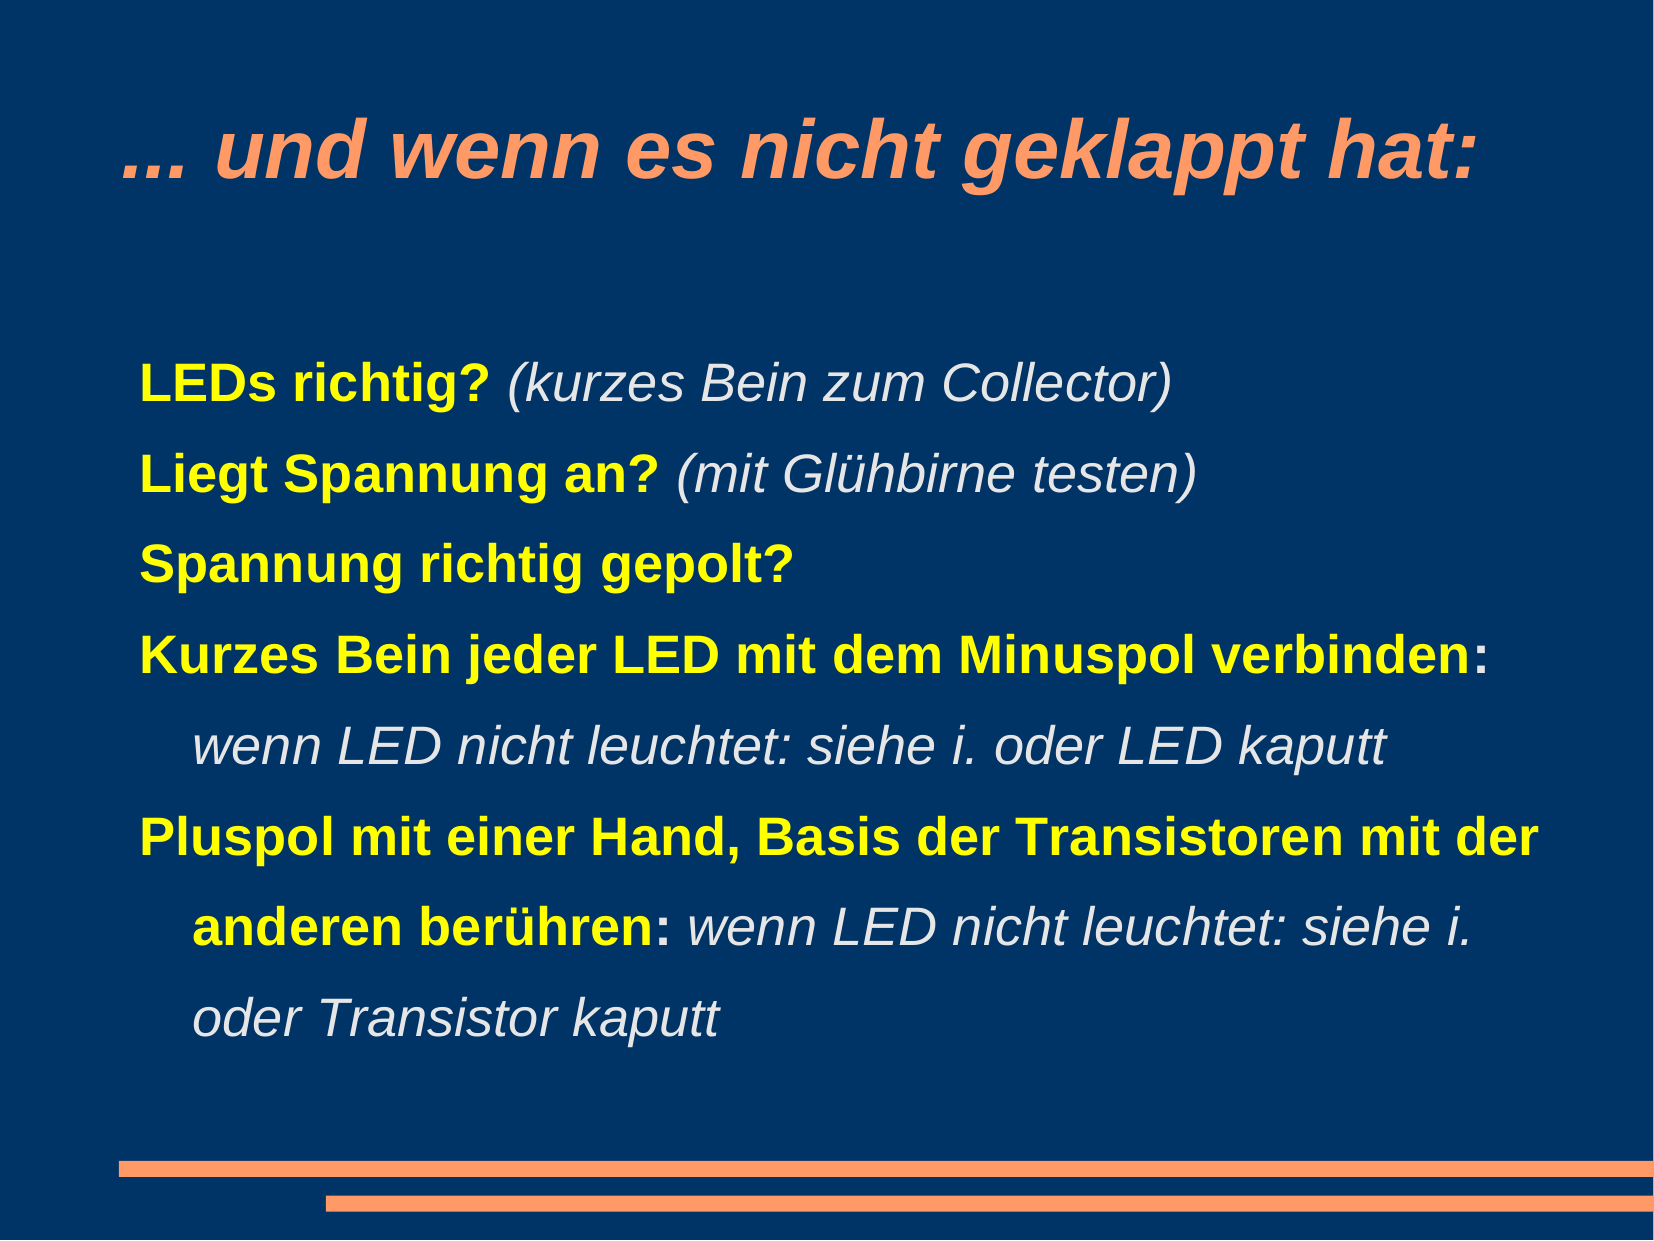

# ... und wenn es nicht geklappt hat:
LEDs richtig? (kurzes Bein zum Collector)
Liegt Spannung an? (mit Glühbirne testen)
Spannung richtig gepolt?
Kurzes Bein jeder LED mit dem Minuspol verbinden: wenn LED nicht leuchtet: siehe i. oder LED kaputt
Pluspol mit einer Hand, Basis der Transistoren mit der anderen berühren: wenn LED nicht leuchtet: siehe i. oder Transistor kaputt